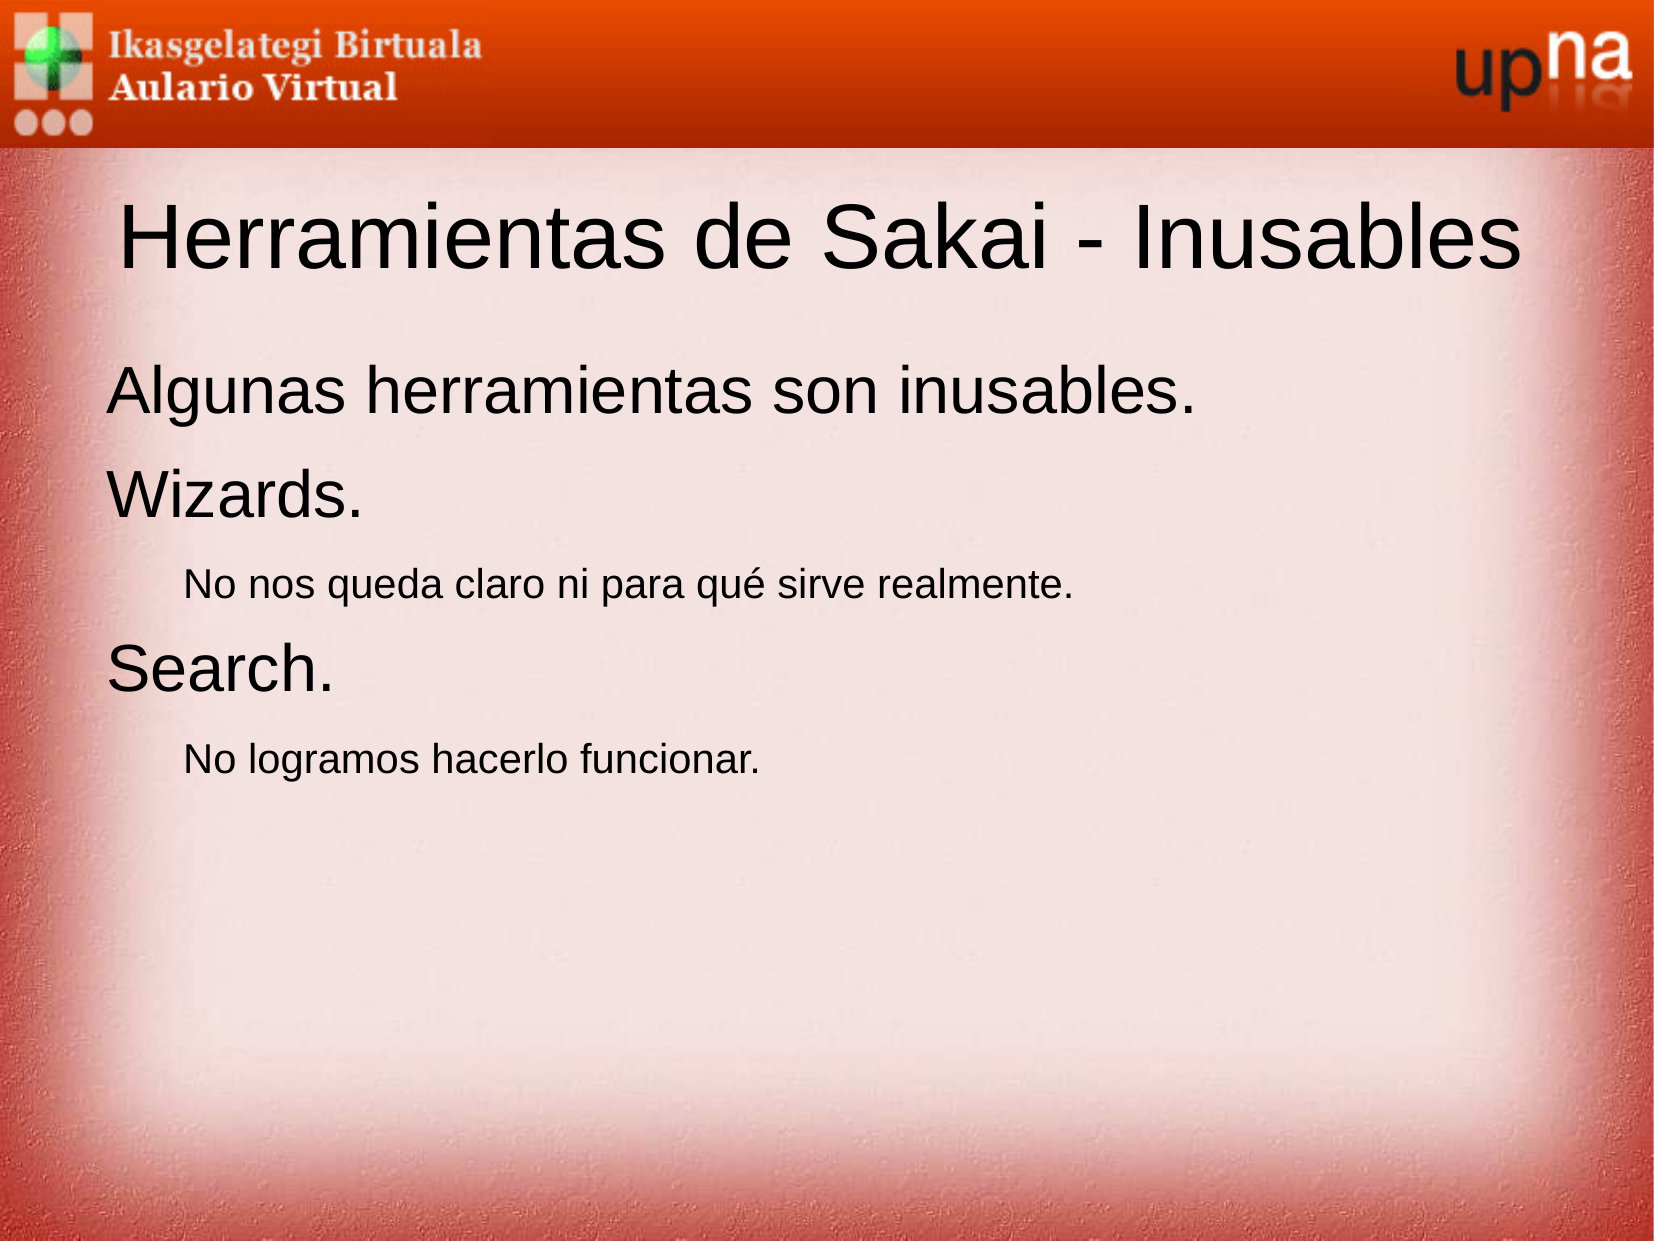

# Herramientas de Sakai - Inusables
Algunas herramientas son inusables.
Wizards.
No nos queda claro ni para qué sirve realmente.
Search.
No logramos hacerlo funcionar.